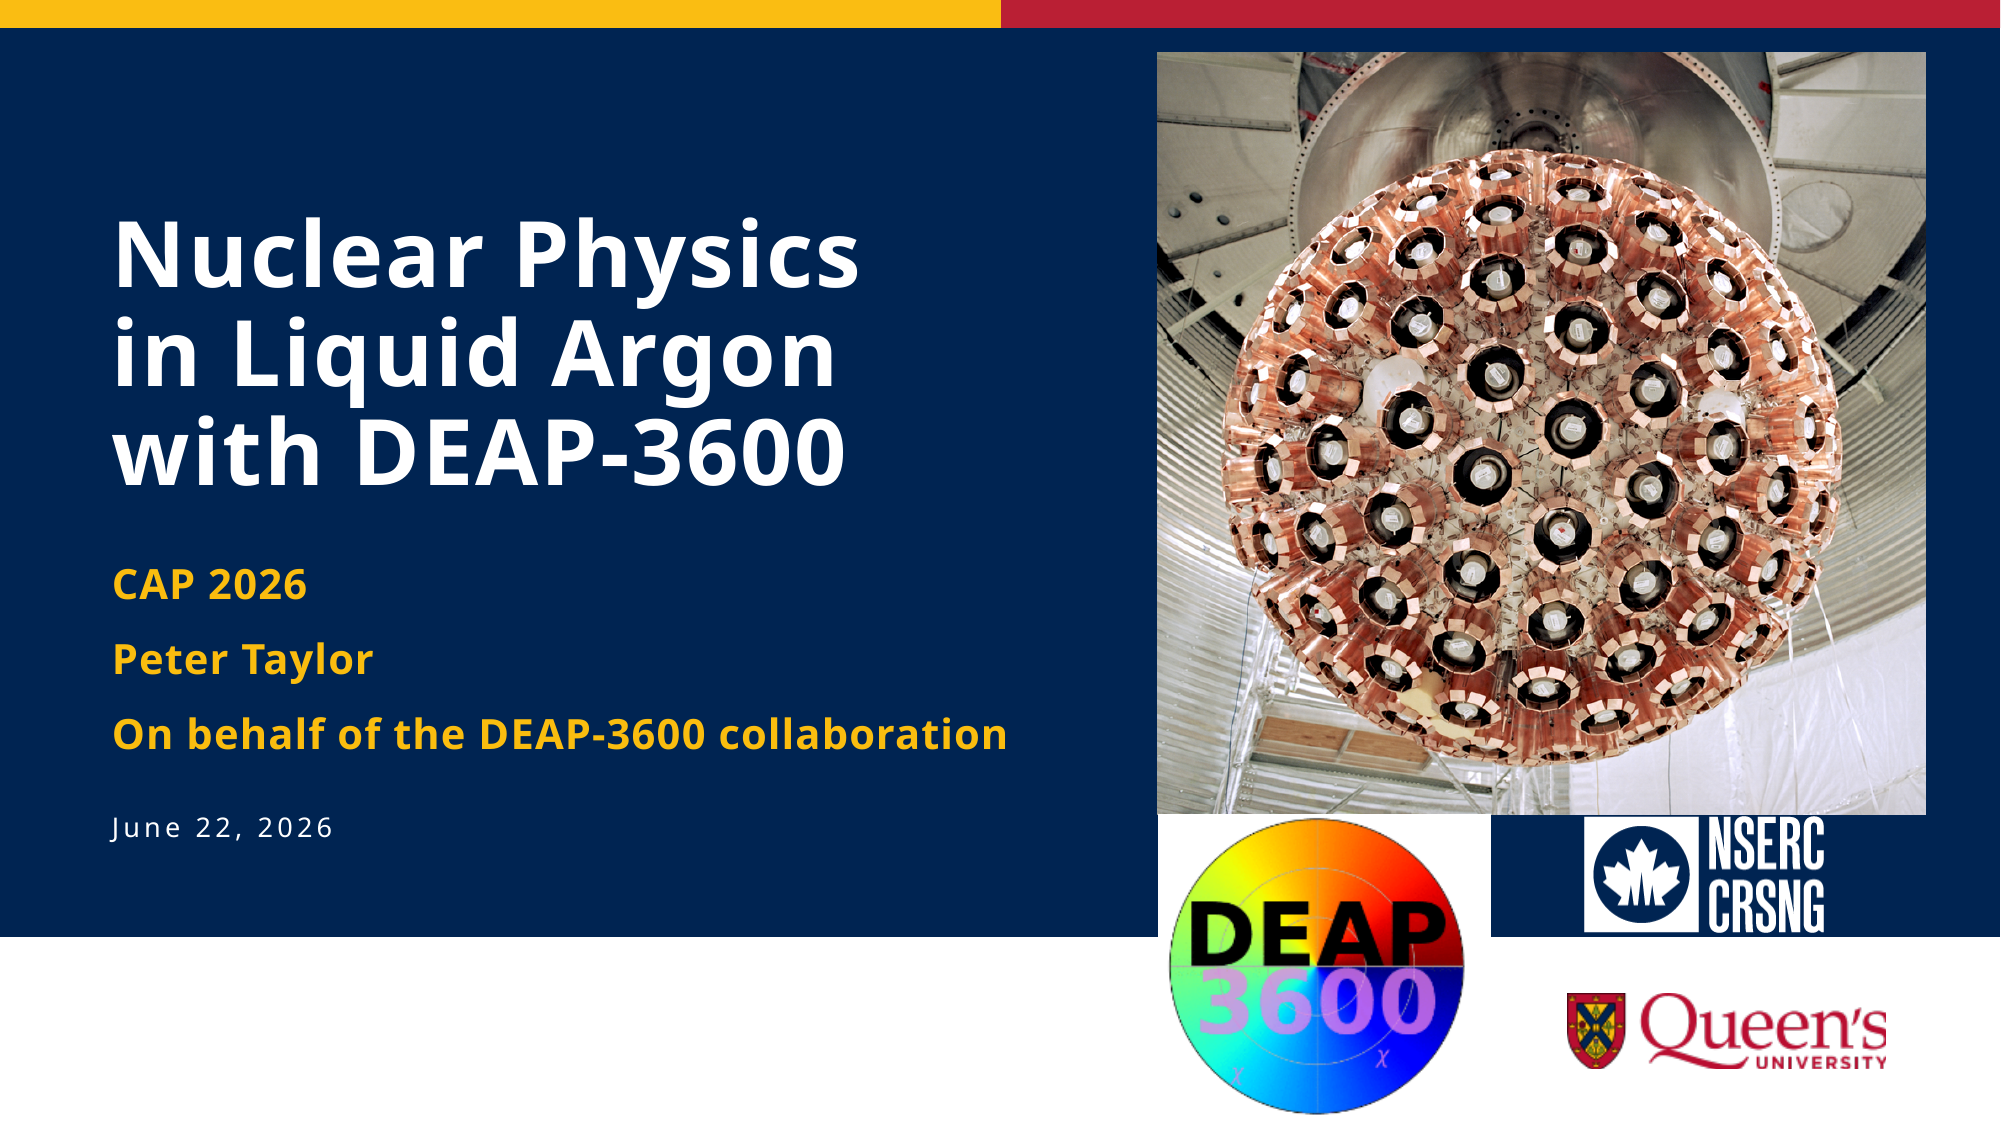

# Nuclear Physics in Liquid Argon with DEAP-3600
CAP 2026
Peter Taylor
On behalf of the DEAP-3600 collaboration
June 22, 2026